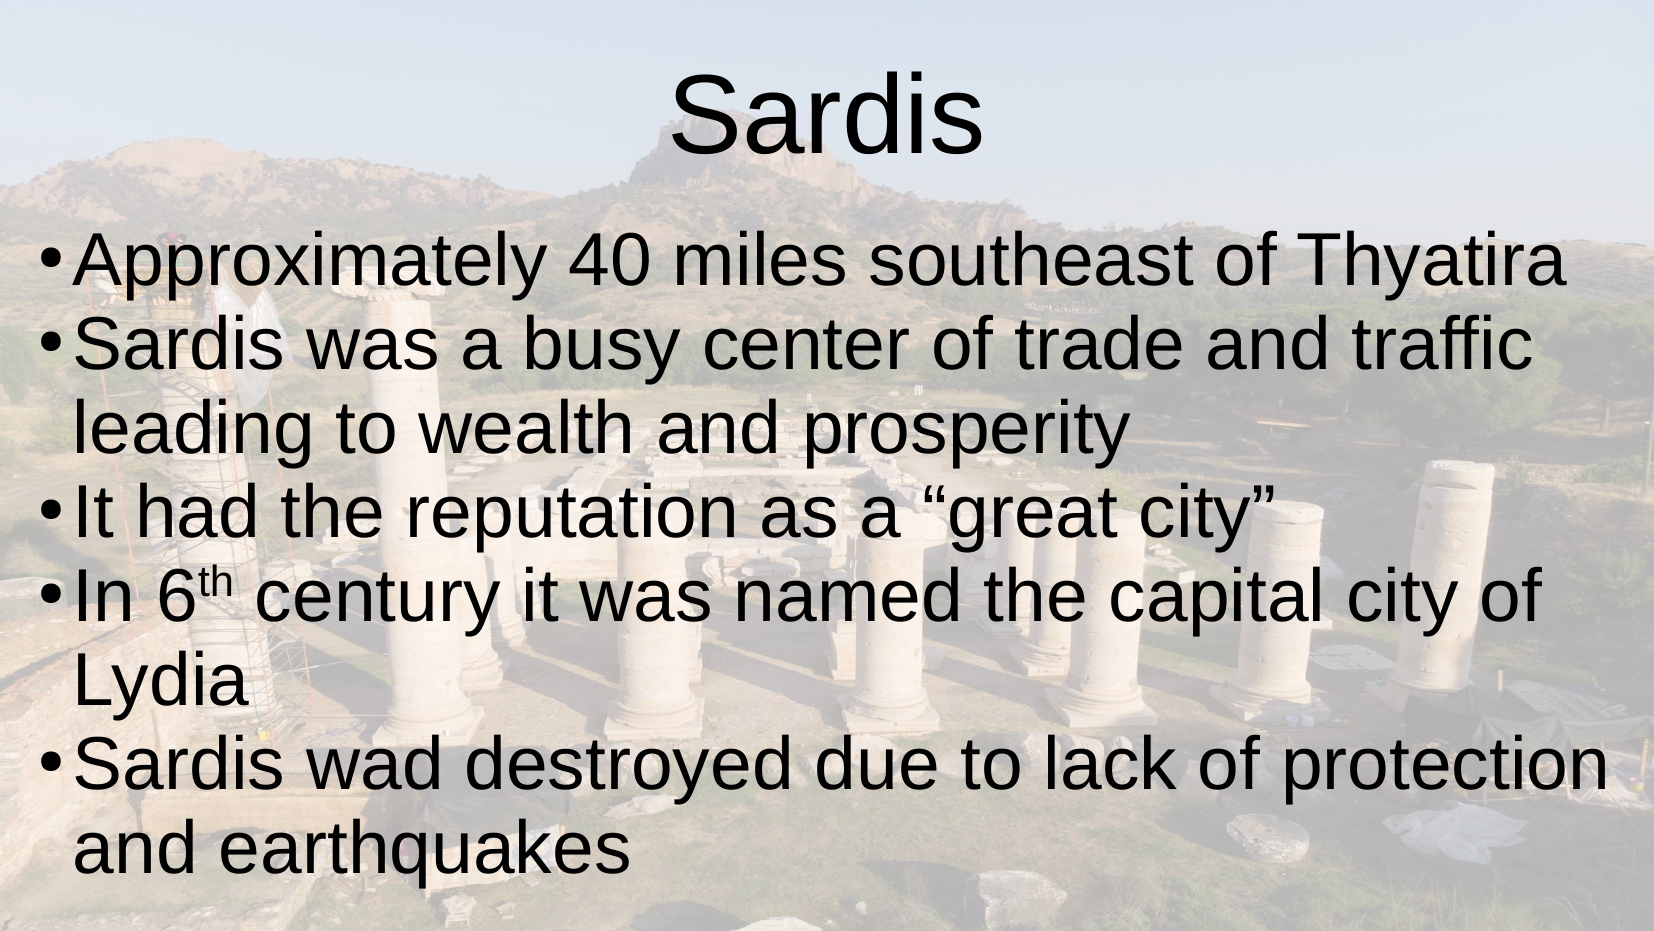

# Sardis
Approximately 40 miles southeast of Thyatira
Sardis was a busy center of trade and traffic leading to wealth and prosperity
It had the reputation as a “great city”
In 6th century it was named the capital city of Lydia
Sardis wad destroyed due to lack of protection and earthquakes